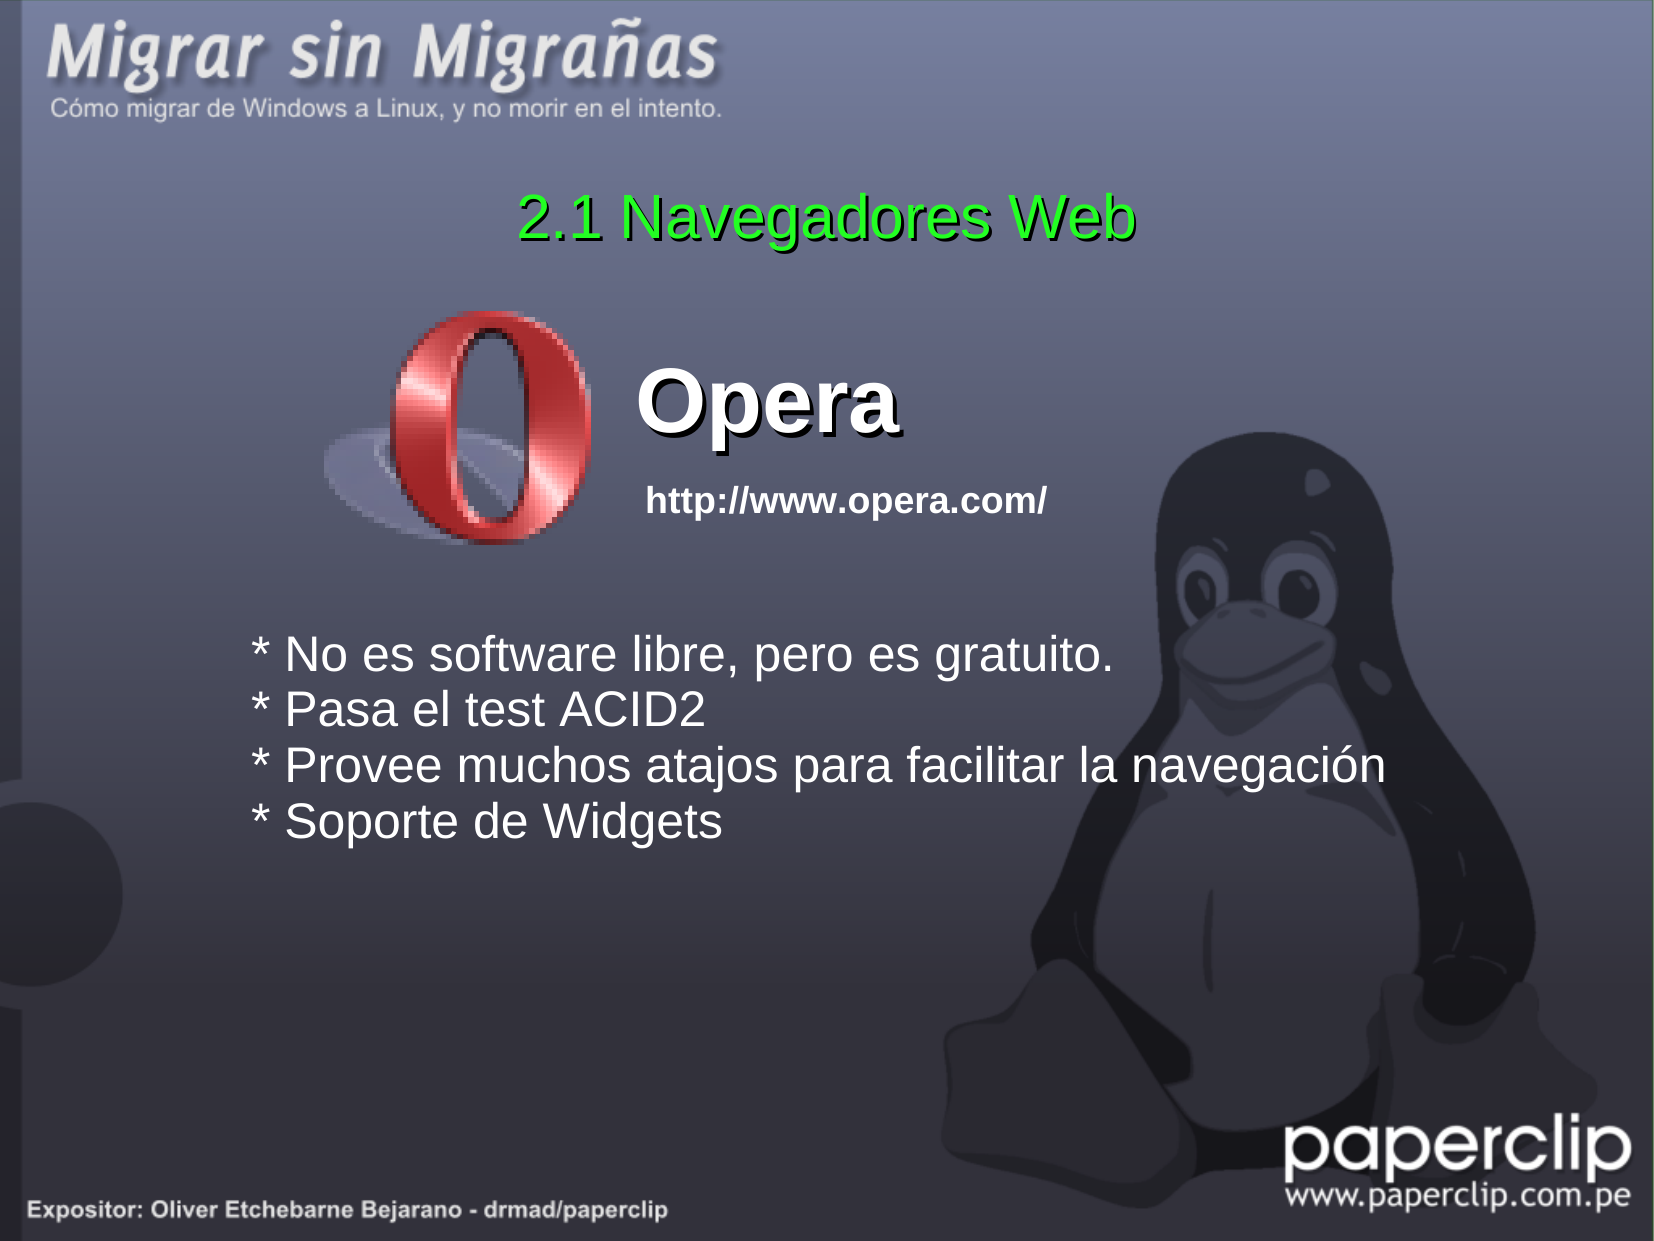

# 2.1 Navegadores Web
Opera
http://www.opera.com/
* No es software libre, pero es gratuito.
* Pasa el test ACID2
* Provee muchos atajos para facilitar la navegación
* Soporte de Widgets